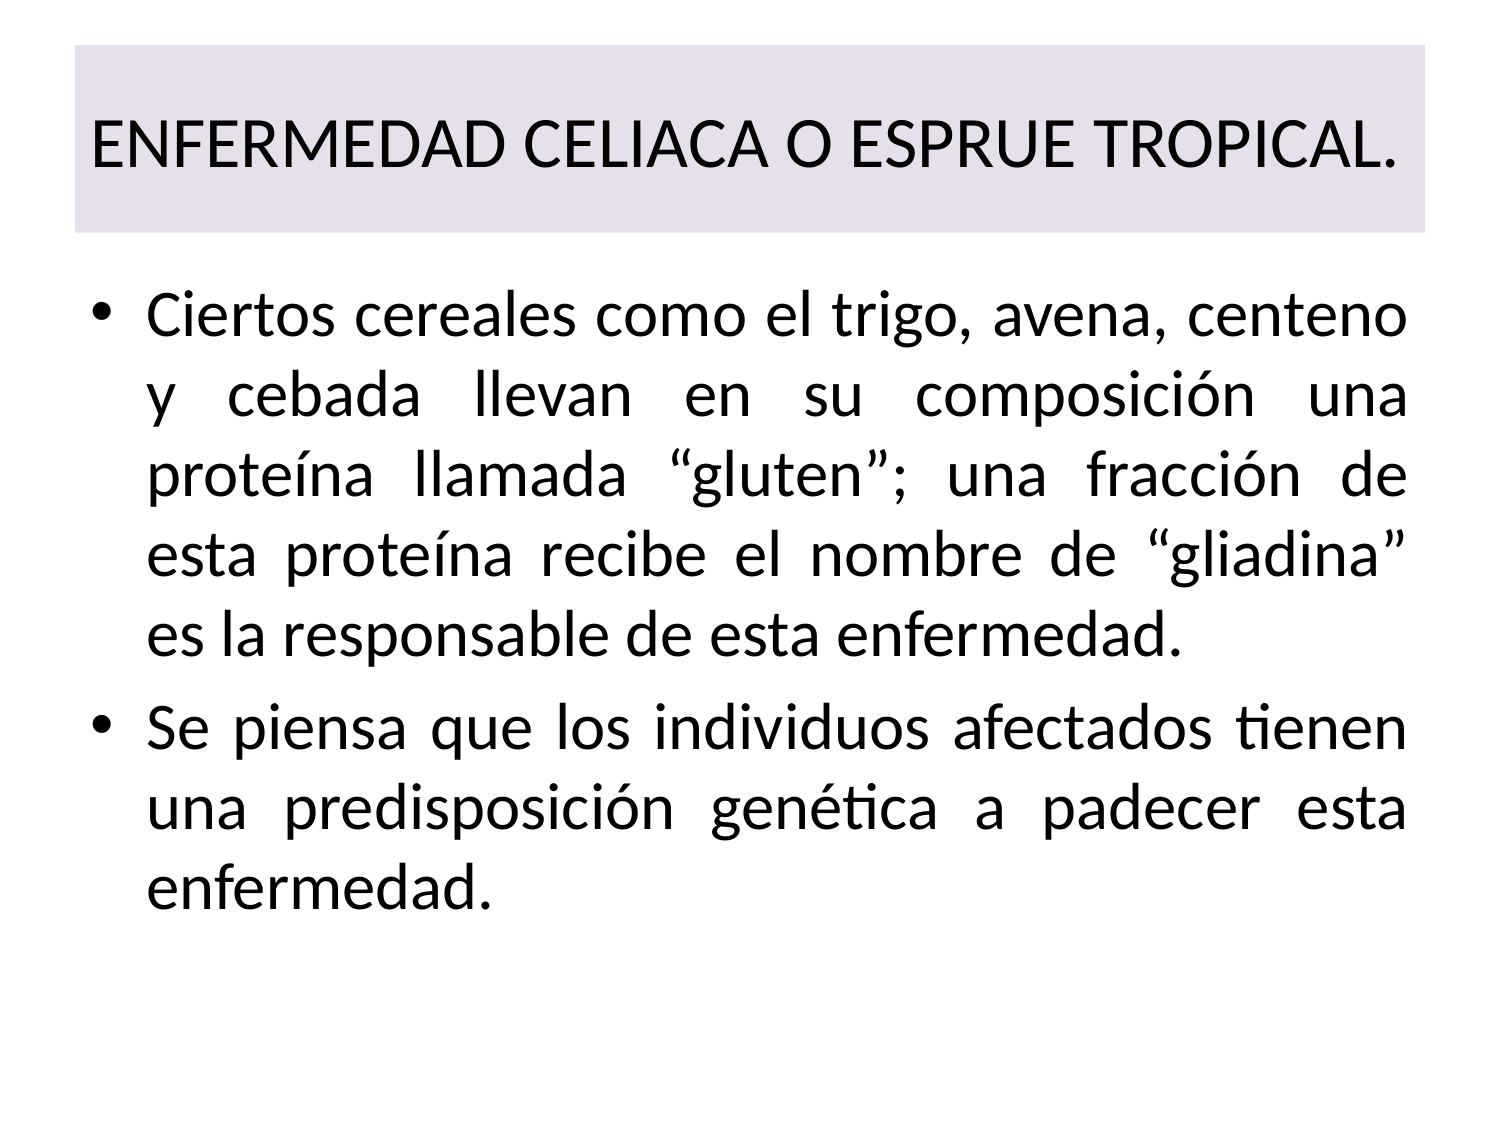

# ENFERMEDAD CELIACA O ESPRUE TROPICAL.
Ciertos cereales como el trigo, avena, centeno y cebada llevan en su composición una proteína llamada “gluten”; una fracción de esta proteína recibe el nombre de “gliadina” es la responsable de esta enfermedad.
Se piensa que los individuos afectados tienen una predisposición genética a padecer esta enfermedad.